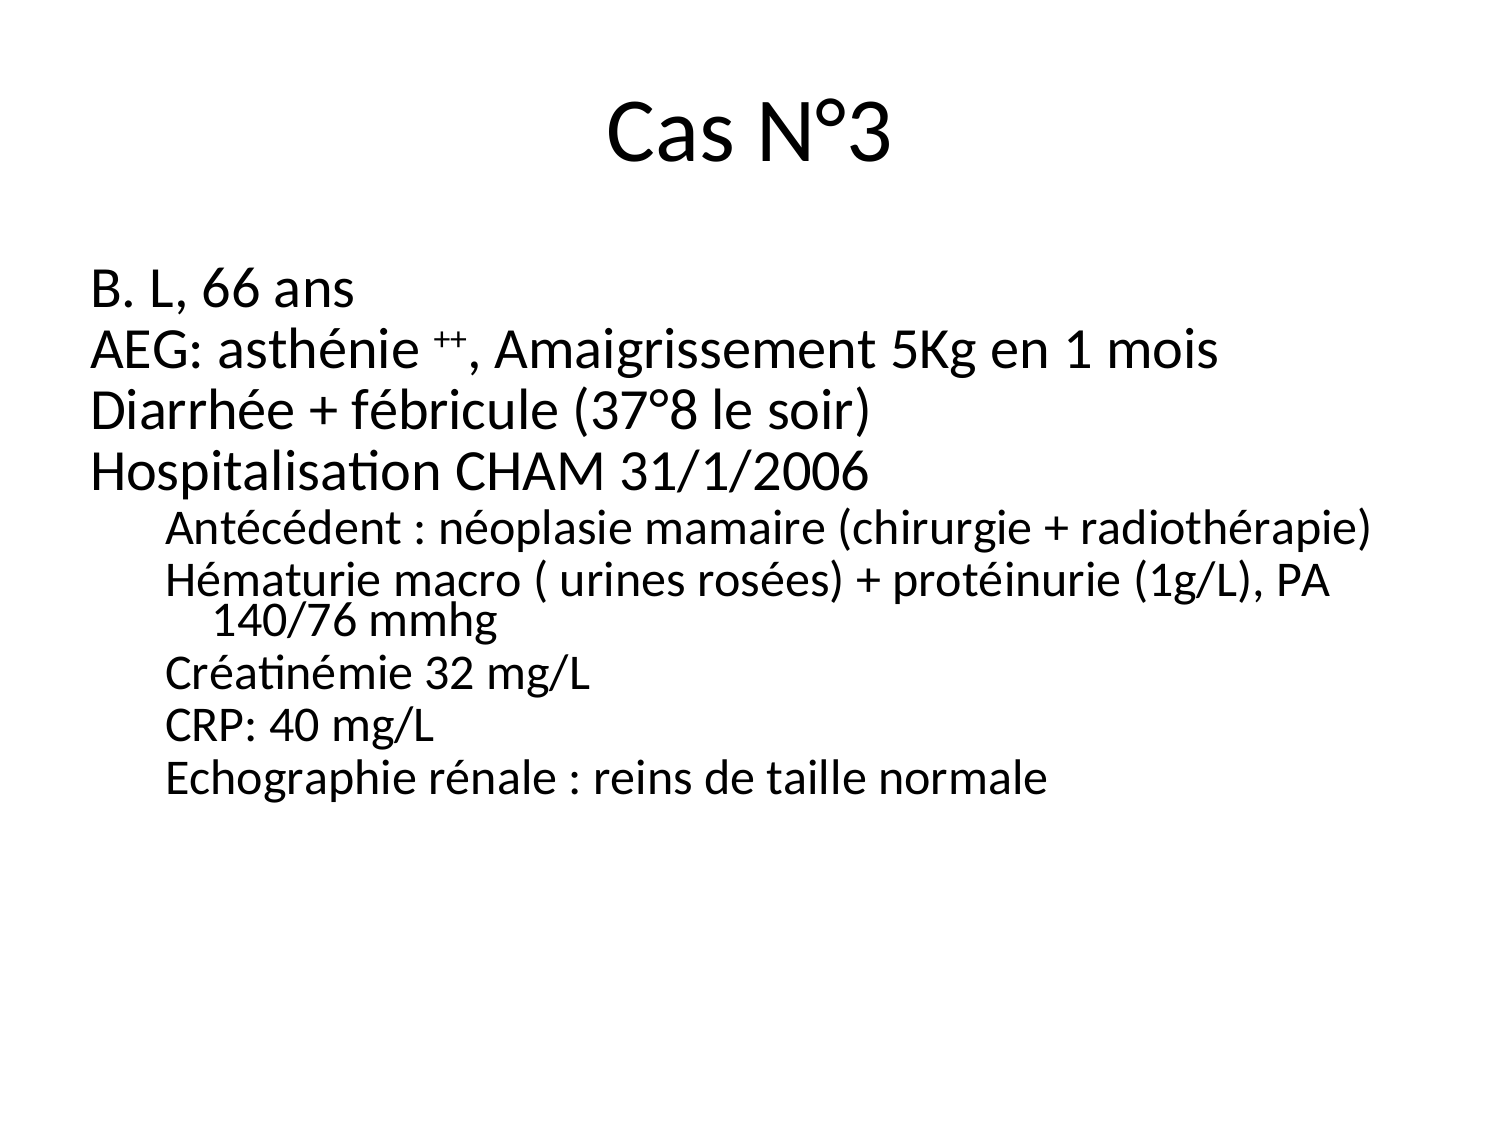

# Cas N°3
B. L, 66 ans
AEG: asthénie ++, Amaigrissement 5Kg en 1 mois
Diarrhée + fébricule (37°8 le soir)
Hospitalisation CHAM 31/1/2006
Antécédent : néoplasie mamaire (chirurgie + radiothérapie)
Hématurie macro ( urines rosées) + protéinurie (1g/L), PA 140/76 mmhg
Créatinémie 32 mg/L
CRP: 40 mg/L
Echographie rénale : reins de taille normale